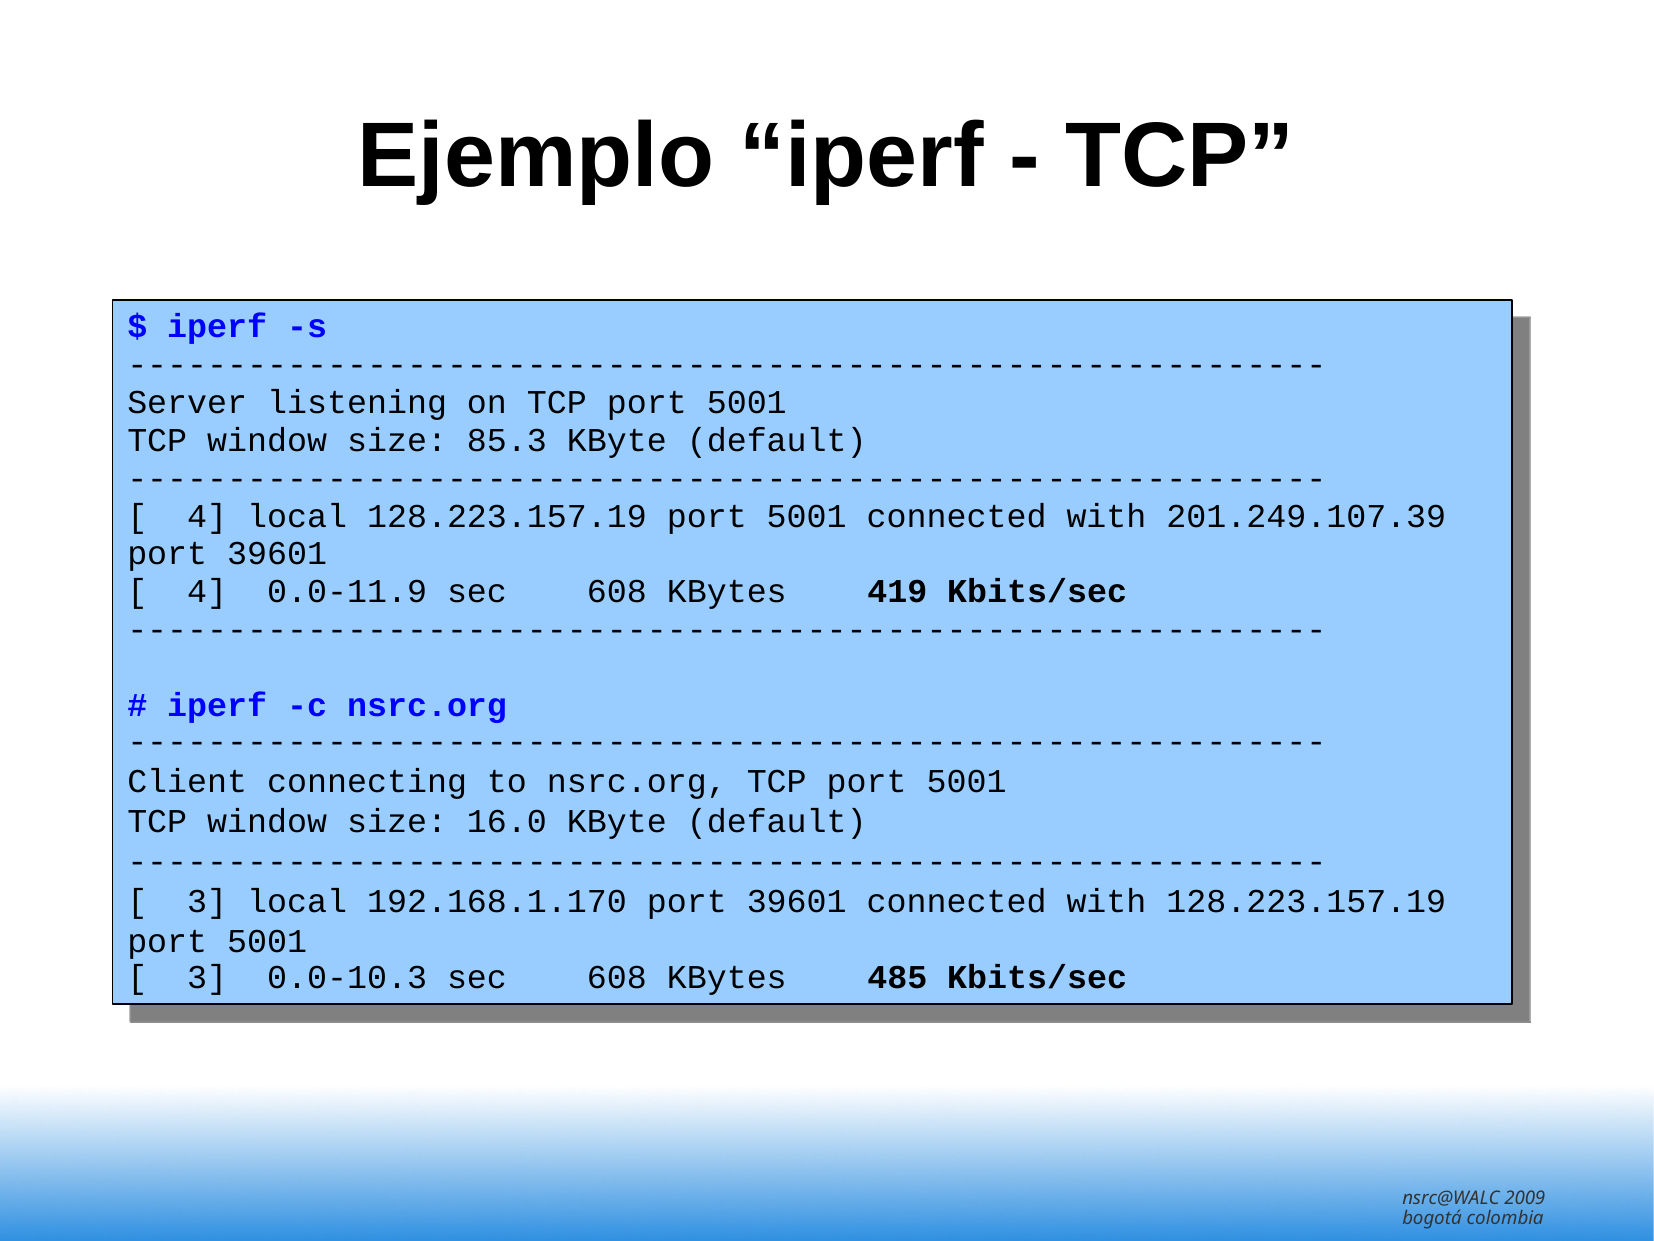

# Ejemplo “iperf - TCP”
$ iperf -s
------------------------------------------------------------
Server listening on TCP port 5001
TCP window size: 85.3 KByte (default)‏
------------------------------------------------------------
[ 4] local 128.223.157.19 port 5001 connected with 201.249.107.39 port 39601
[ 4] 0.0-11.9 sec 608 KBytes 419 Kbits/sec
------------------------------------------------------------
# iperf -c nsrc.org
------------------------------------------------------------
Client connecting to nsrc.org, TCP port 5001
TCP window size: 16.0 KByte (default)‏
------------------------------------------------------------
[ 3] local 192.168.1.170 port 39601 connected with 128.223.157.19 port 5001
[ 3] 0.0-10.3 sec 608 KBytes 485 Kbits/sec